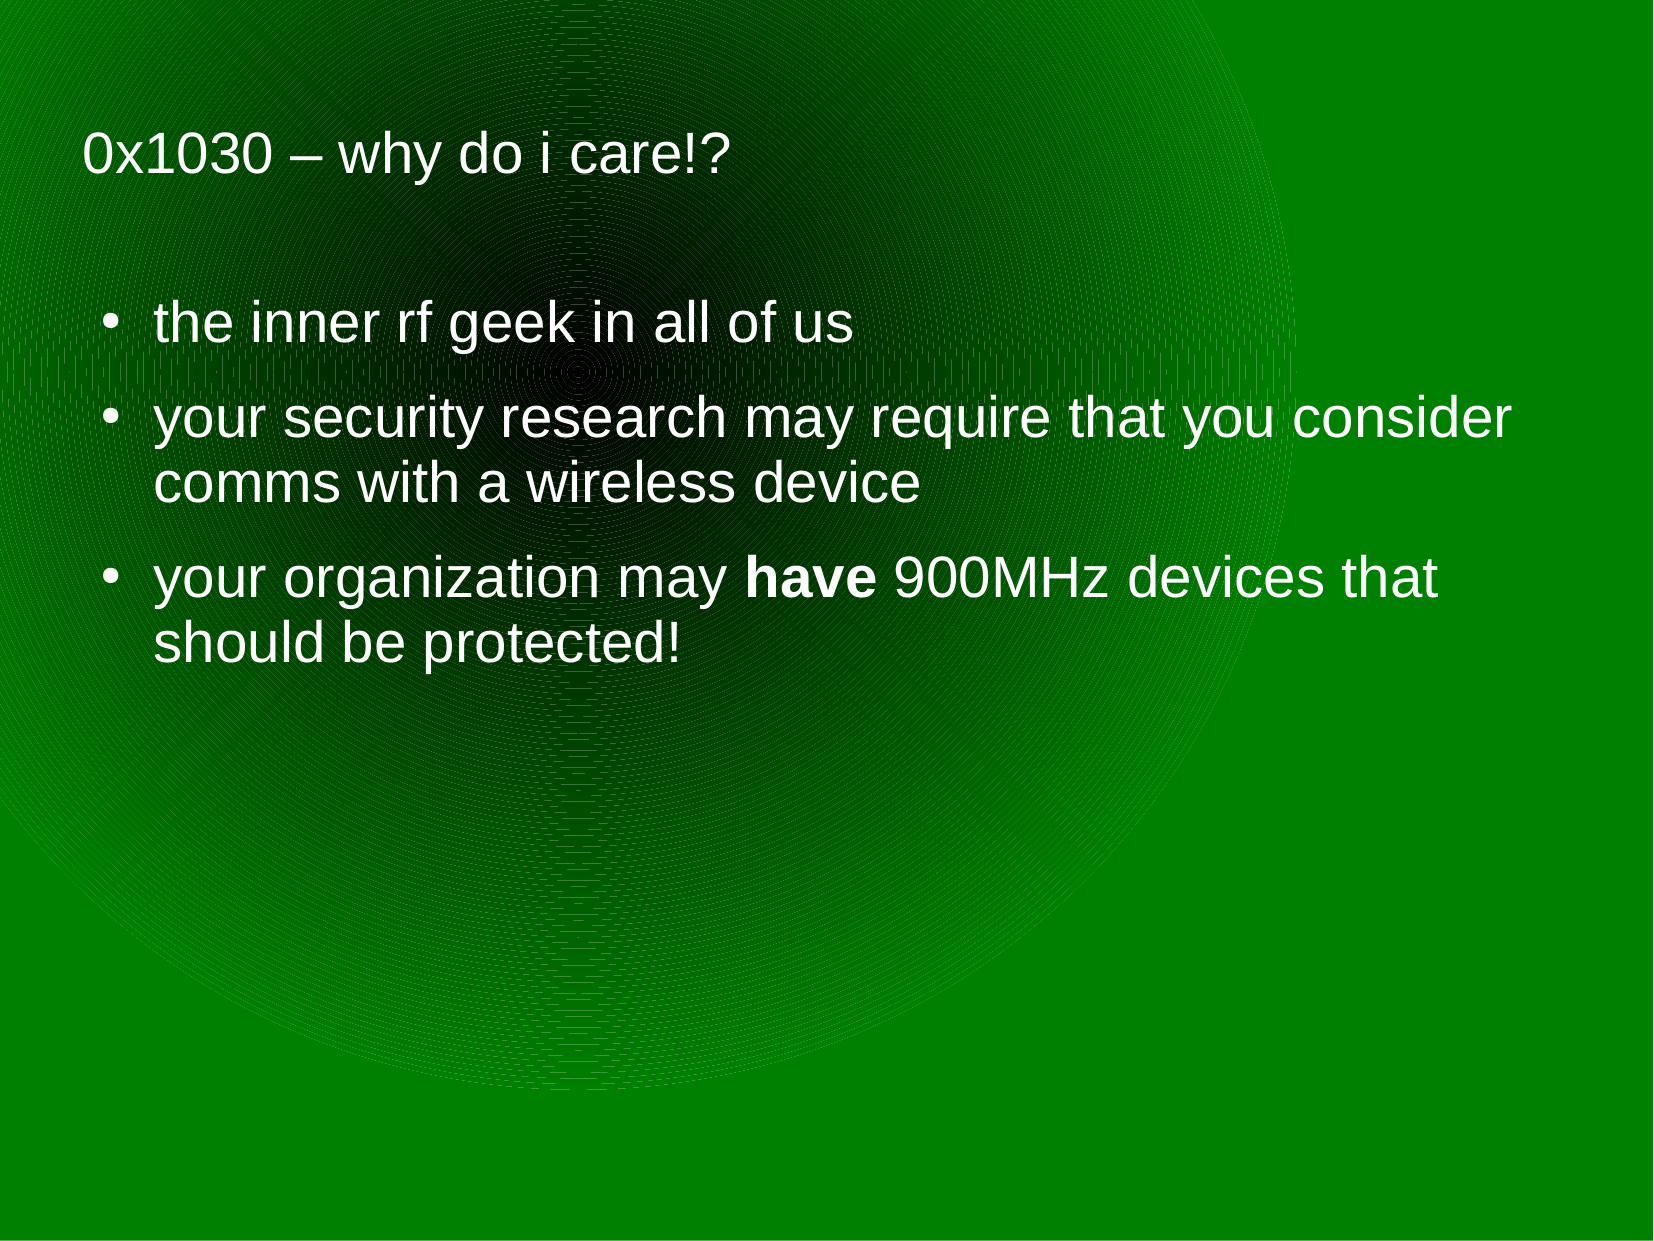

# 0x1030 – why do i care!?
the inner rf geek in all of us
your security research may require that you consider comms with a wireless device
your organization may have 900MHz devices that should be protected!